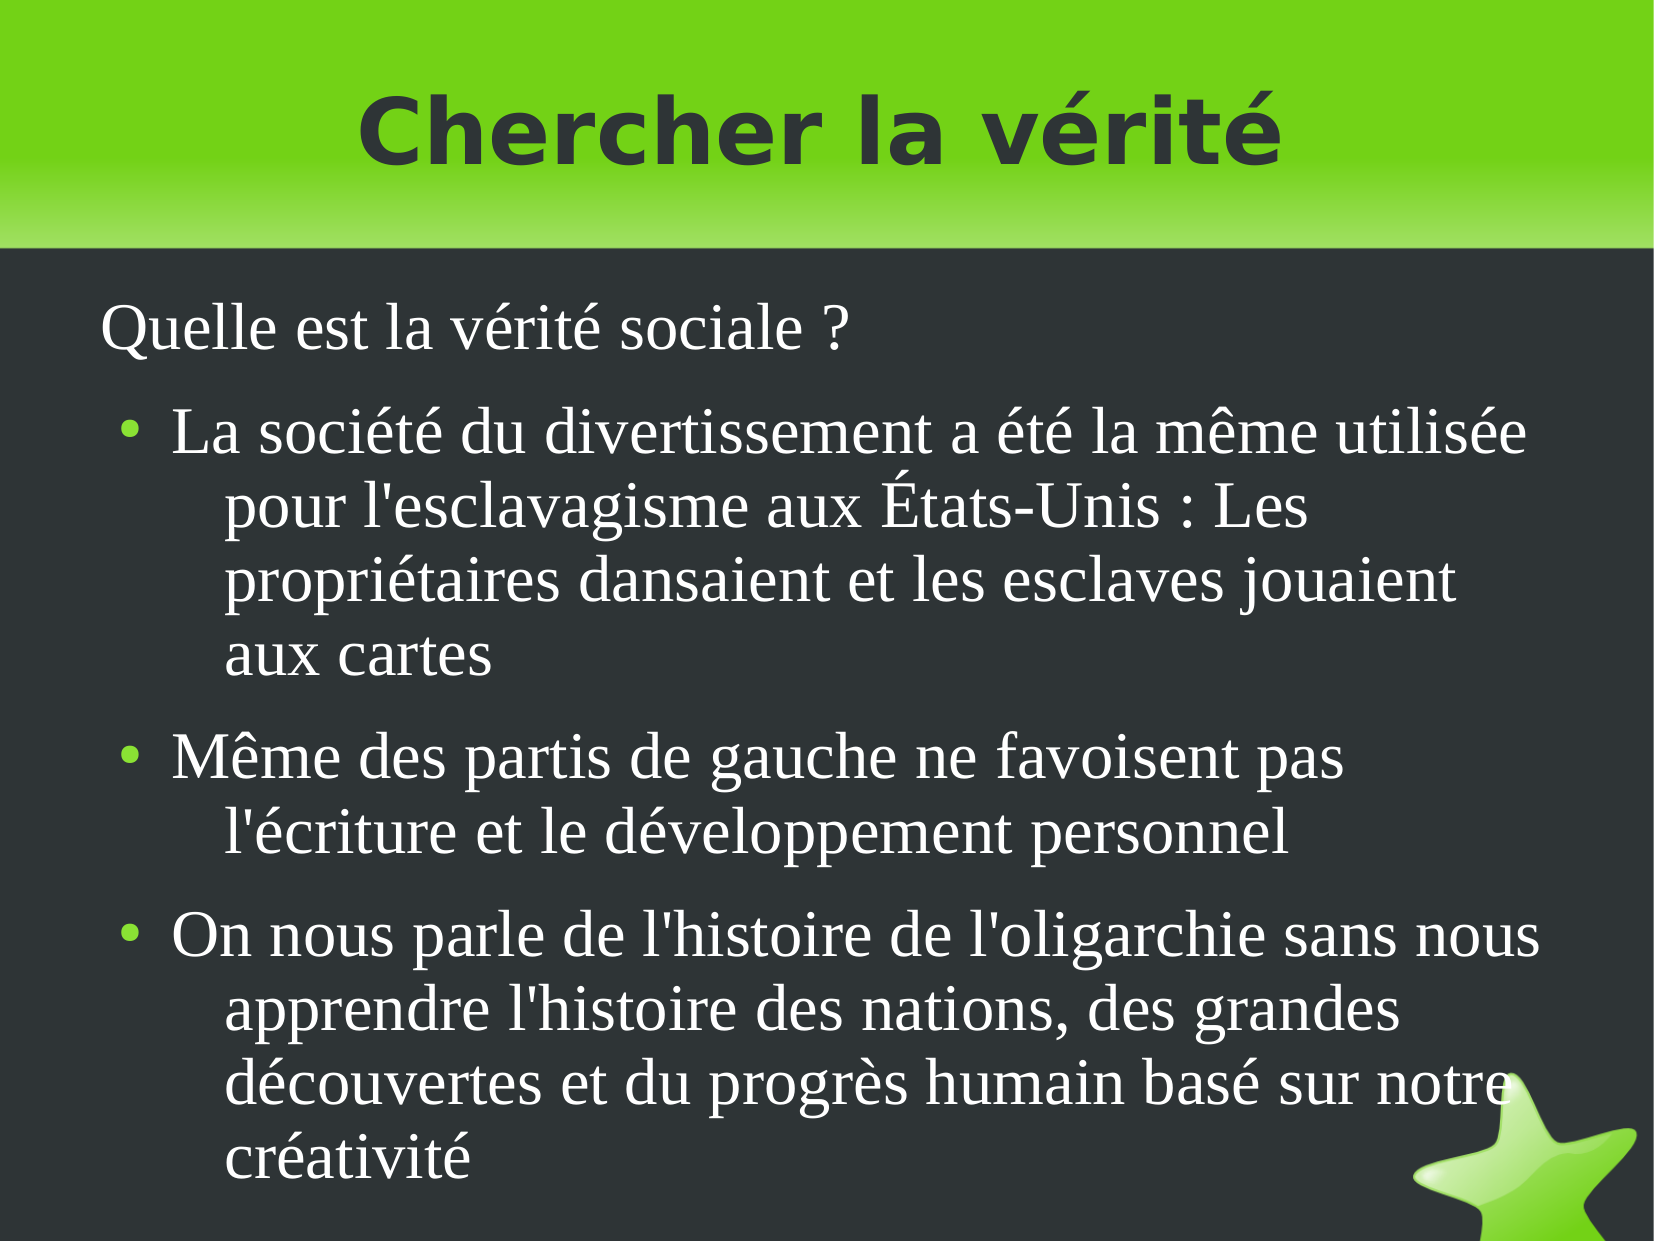

# Chercher la vérité
Quelle est la vérité sociale ?
La société du divertissement a été la même utilisée pour l'esclavagisme aux États-Unis : Les propriétaires dansaient et les esclaves jouaient aux cartes
Même des partis de gauche ne favoisent pas l'écriture et le développement personnel
On nous parle de l'histoire de l'oligarchie sans nous apprendre l'histoire des nations, des grandes découvertes et du progrès humain basé sur notre créativité